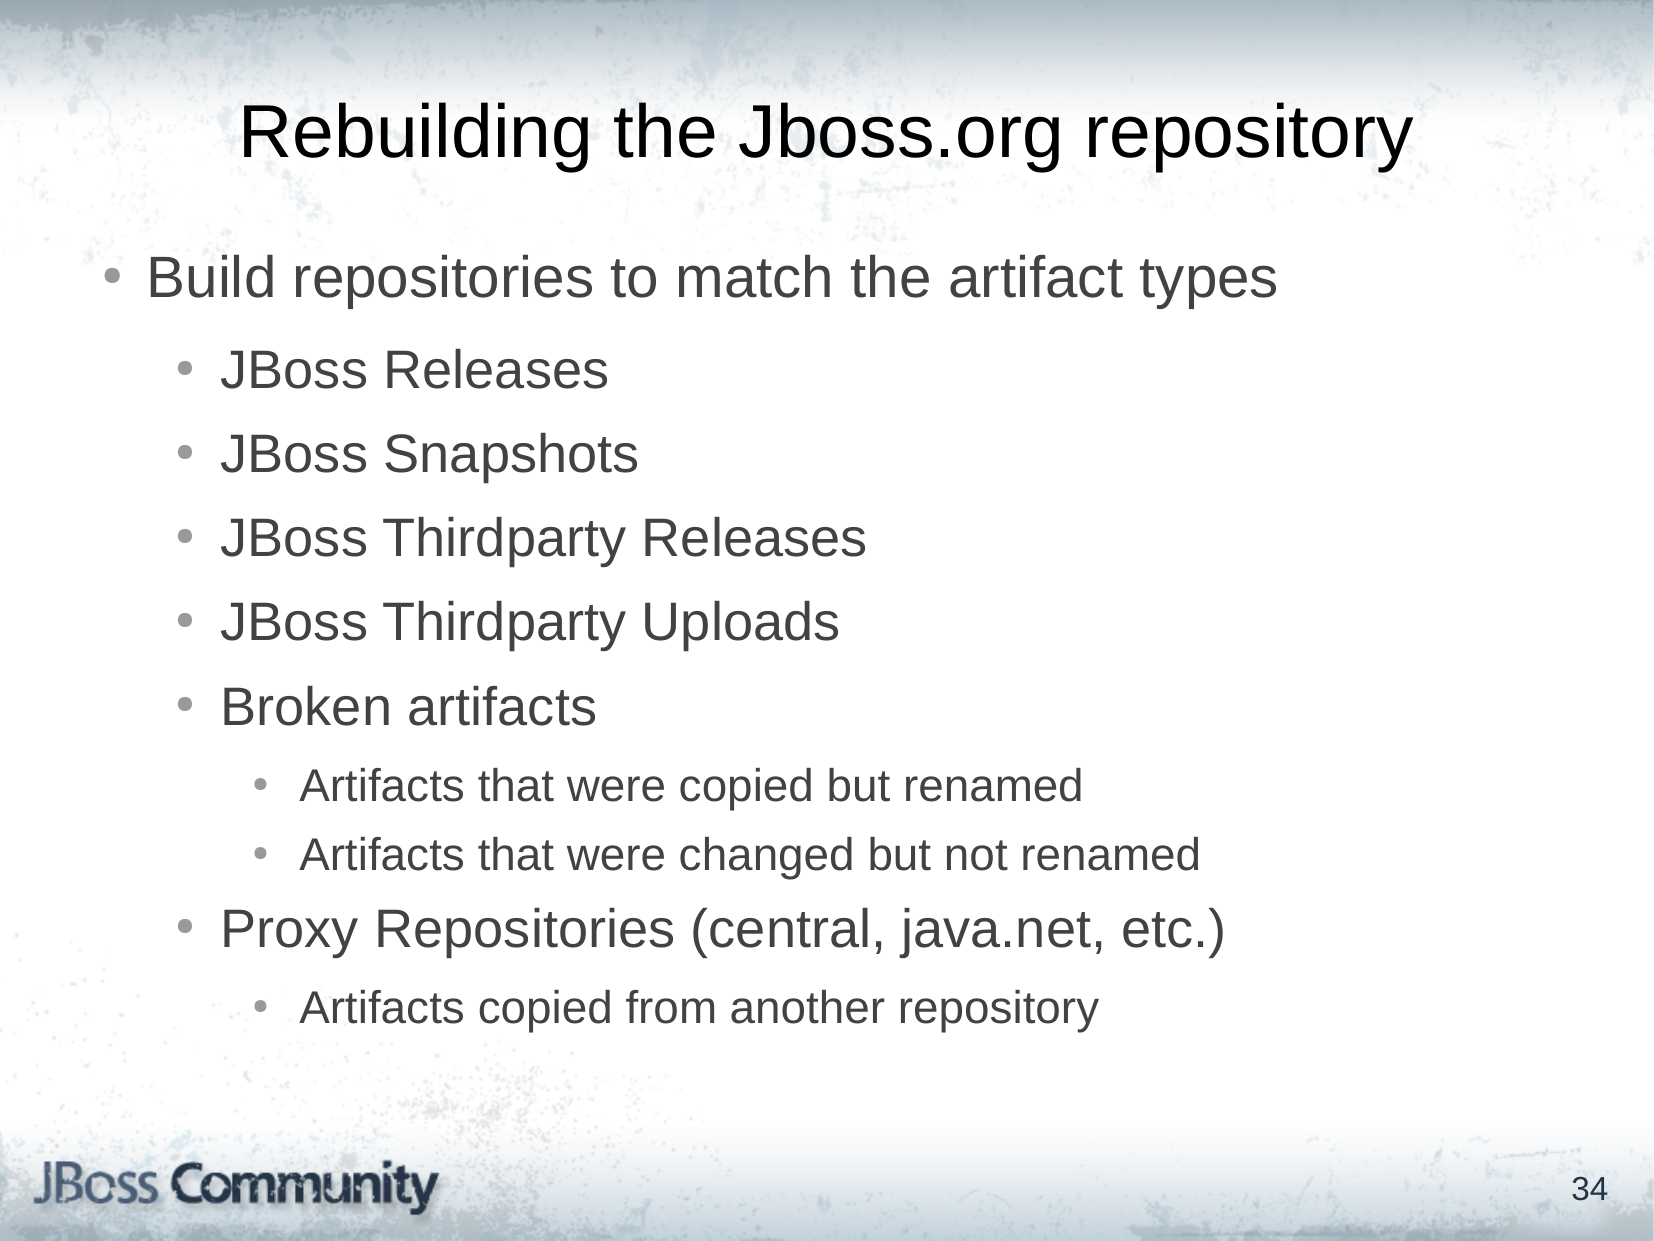

# Rebuilding the Jboss.org repository
Build repositories to match the artifact types
JBoss Releases
JBoss Snapshots
JBoss Thirdparty Releases
JBoss Thirdparty Uploads
Broken artifacts
Artifacts that were copied but renamed
Artifacts that were changed but not renamed
Proxy Repositories (central, java.net, etc.)
Artifacts copied from another repository